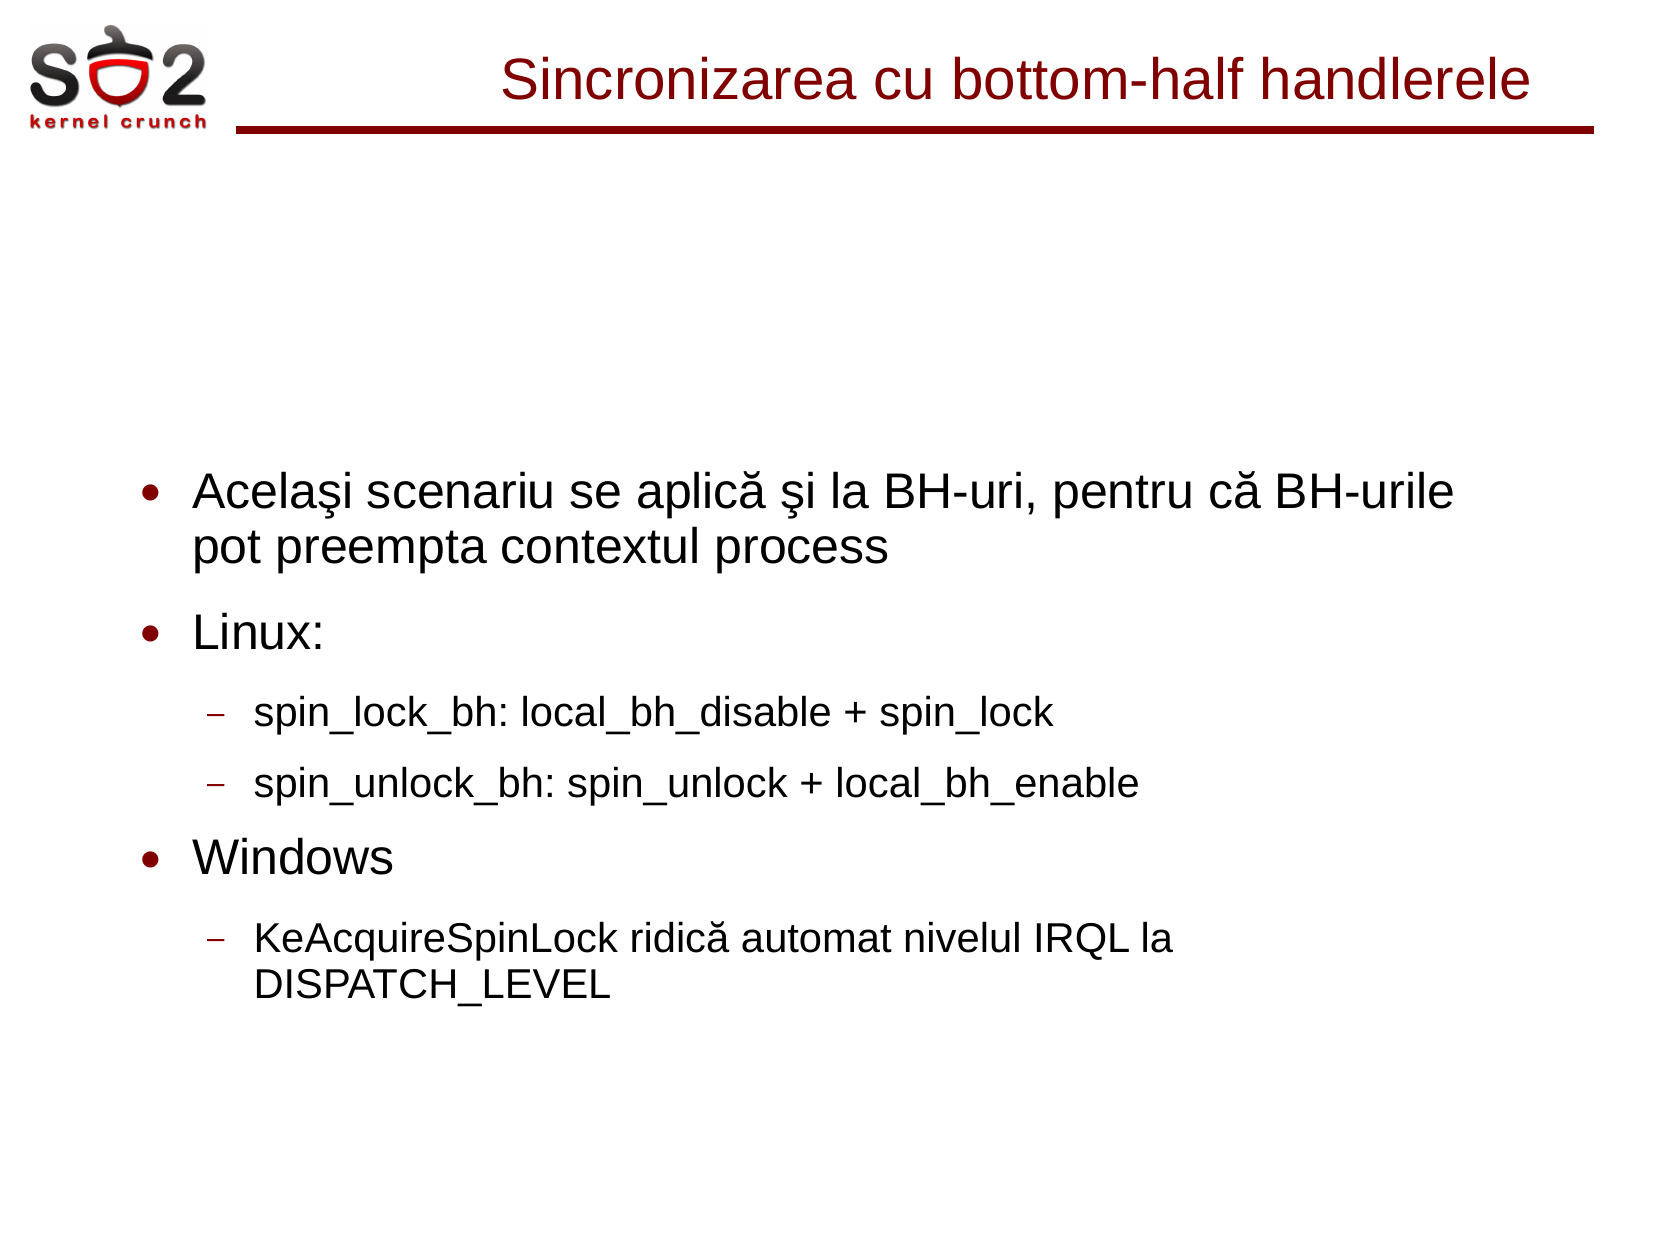

# Sincronizarea cu bottom-half handlerele
Acelaşi scenariu se aplică şi la BH-uri, pentru că BH-urile pot preempta contextul process
Linux:
spin_lock_bh: local_bh_disable + spin_lock
spin_unlock_bh: spin_unlock + local_bh_enable
Windows
KeAcquireSpinLock ridică automat nivelul IRQL la DISPATCH_LEVEL